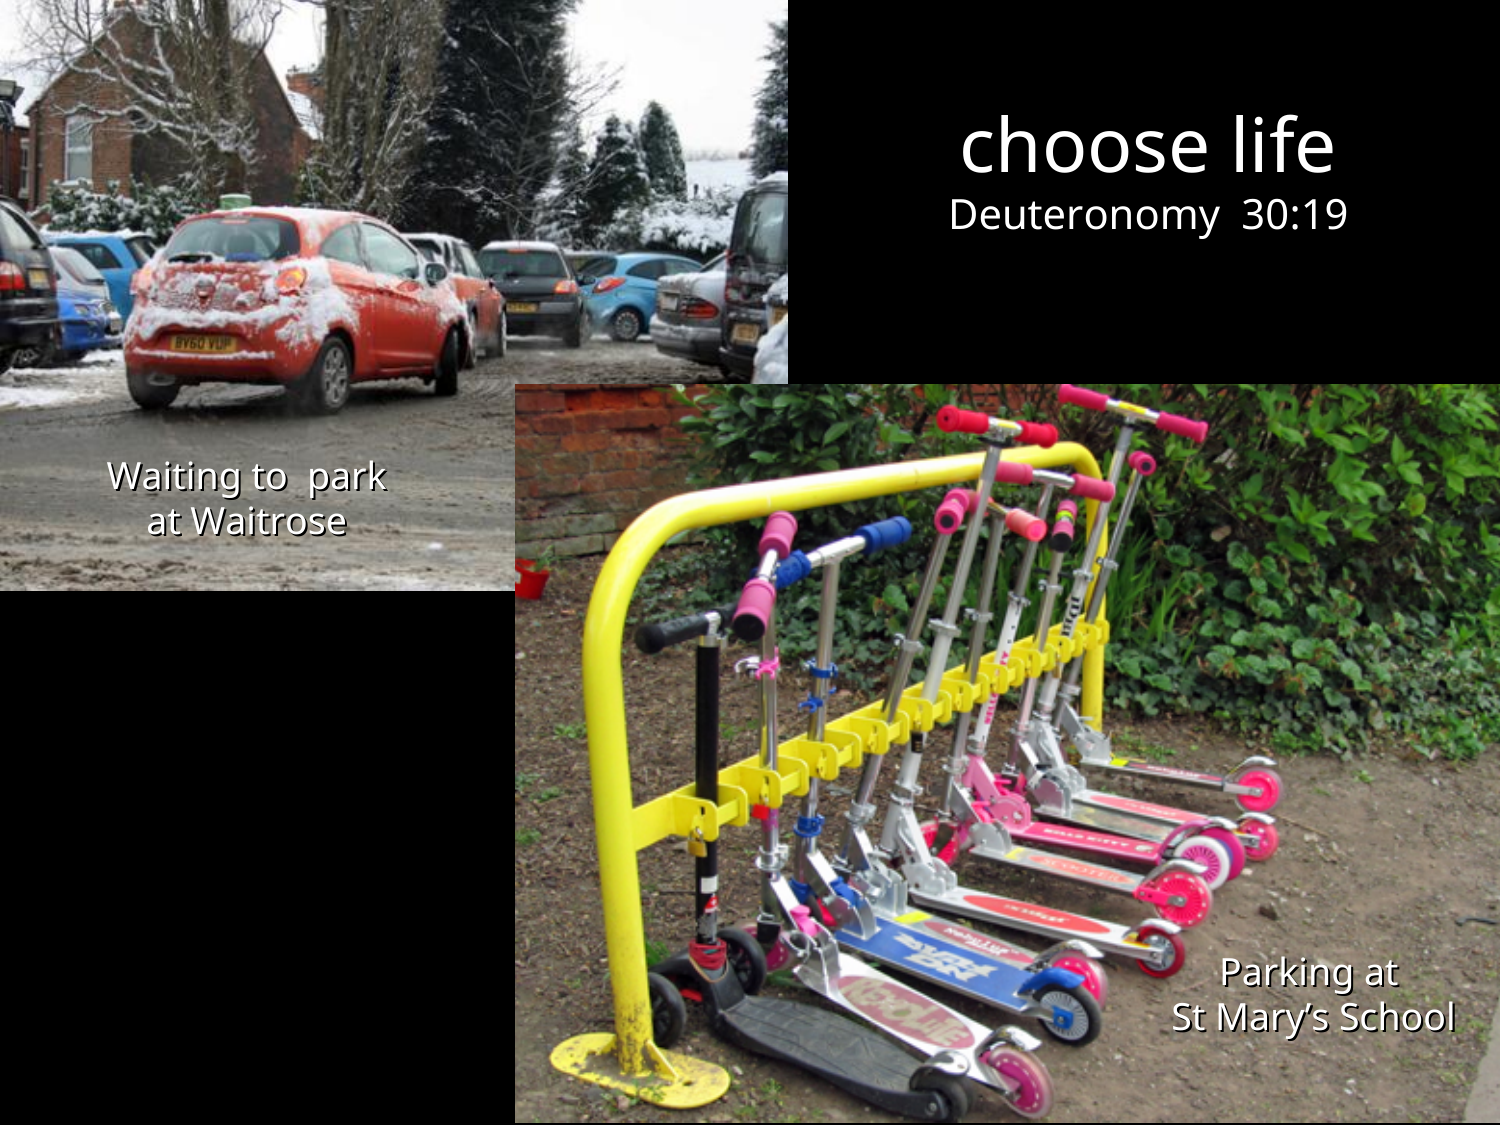

choose life
Deuteronomy 30:19
Waiting to park at Waitrose
Parking at
St Mary’s School